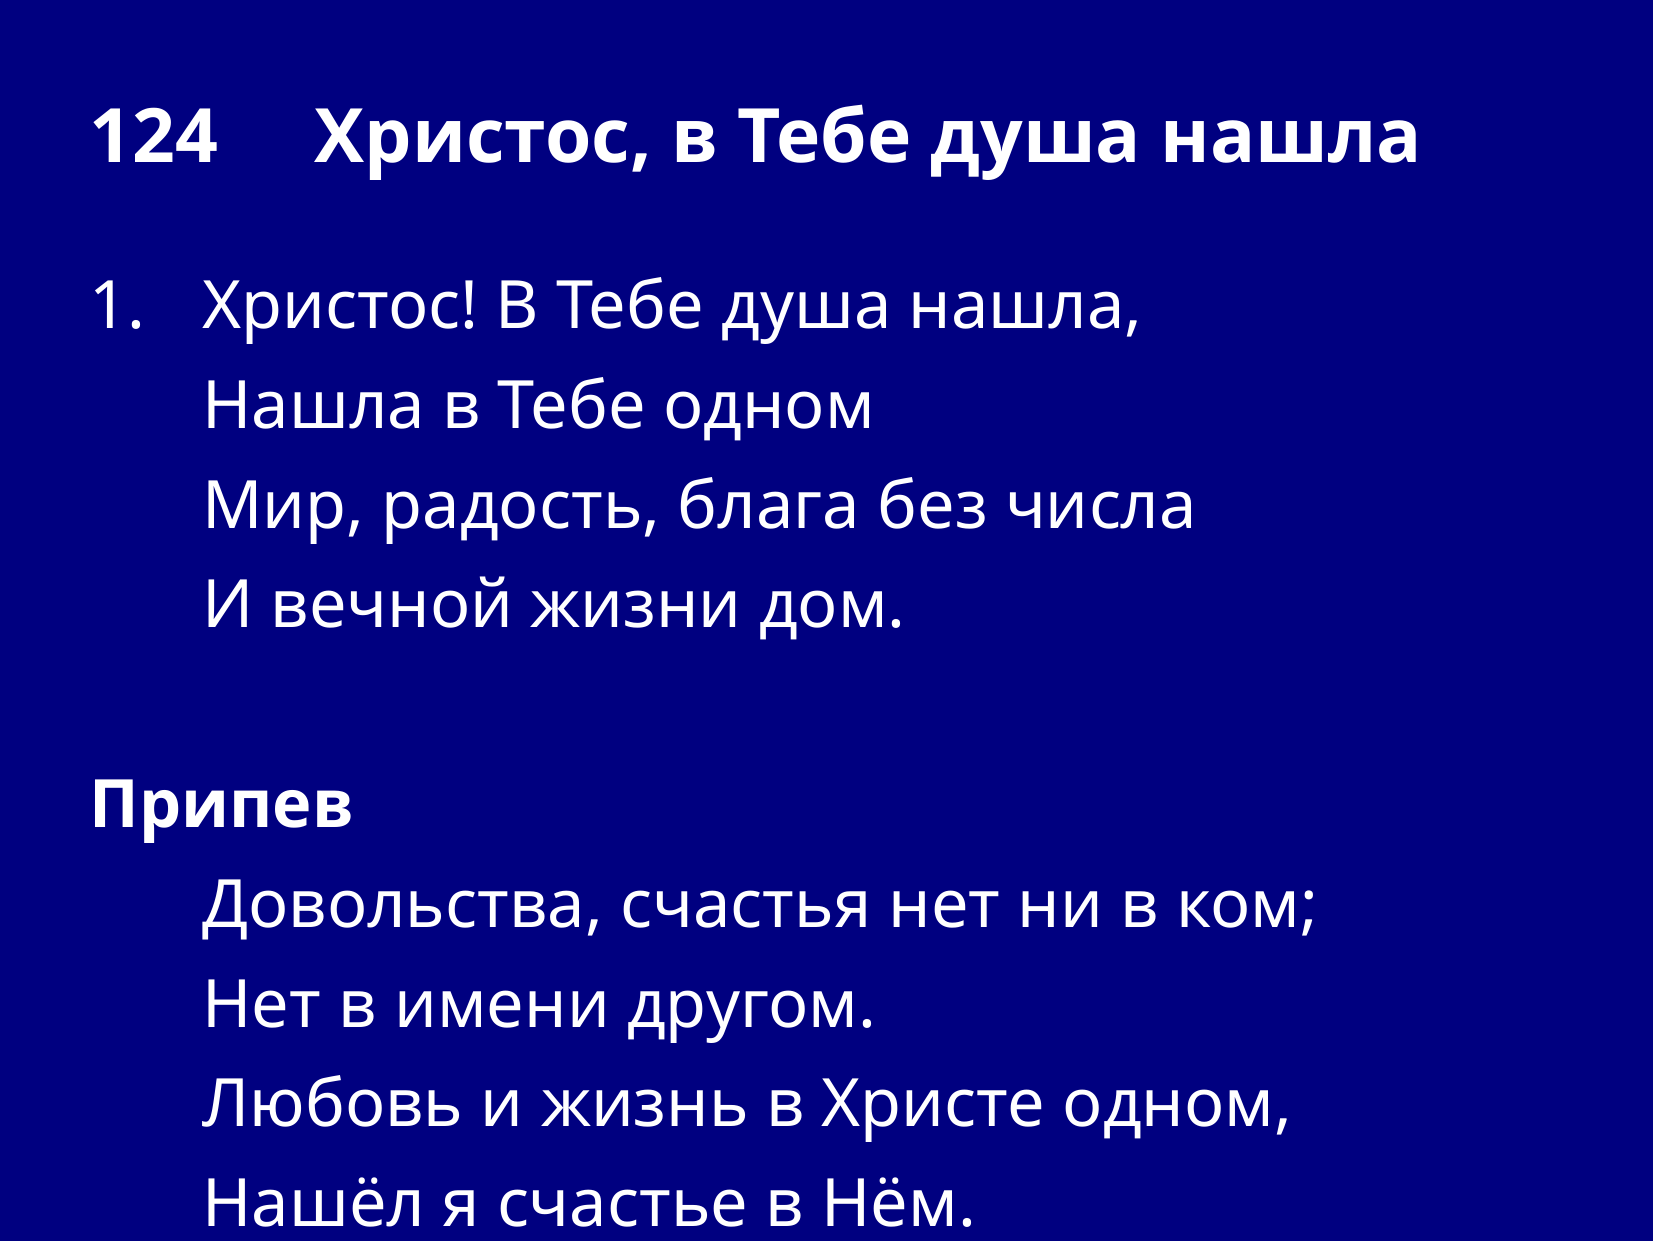

124	Христос, в Тебе душа нашла
1.	Христос! В Тебе душа нашла,
	Нашла в Тебе одном
	Мир, радость, блага без числа
	И вечной жизни дом.
Припев
	Довольства, счастья нет ни в ком;
	Нет в имени другом.
	Любовь и жизнь в Христе одном,
	Нашёл я счастье в Нём.